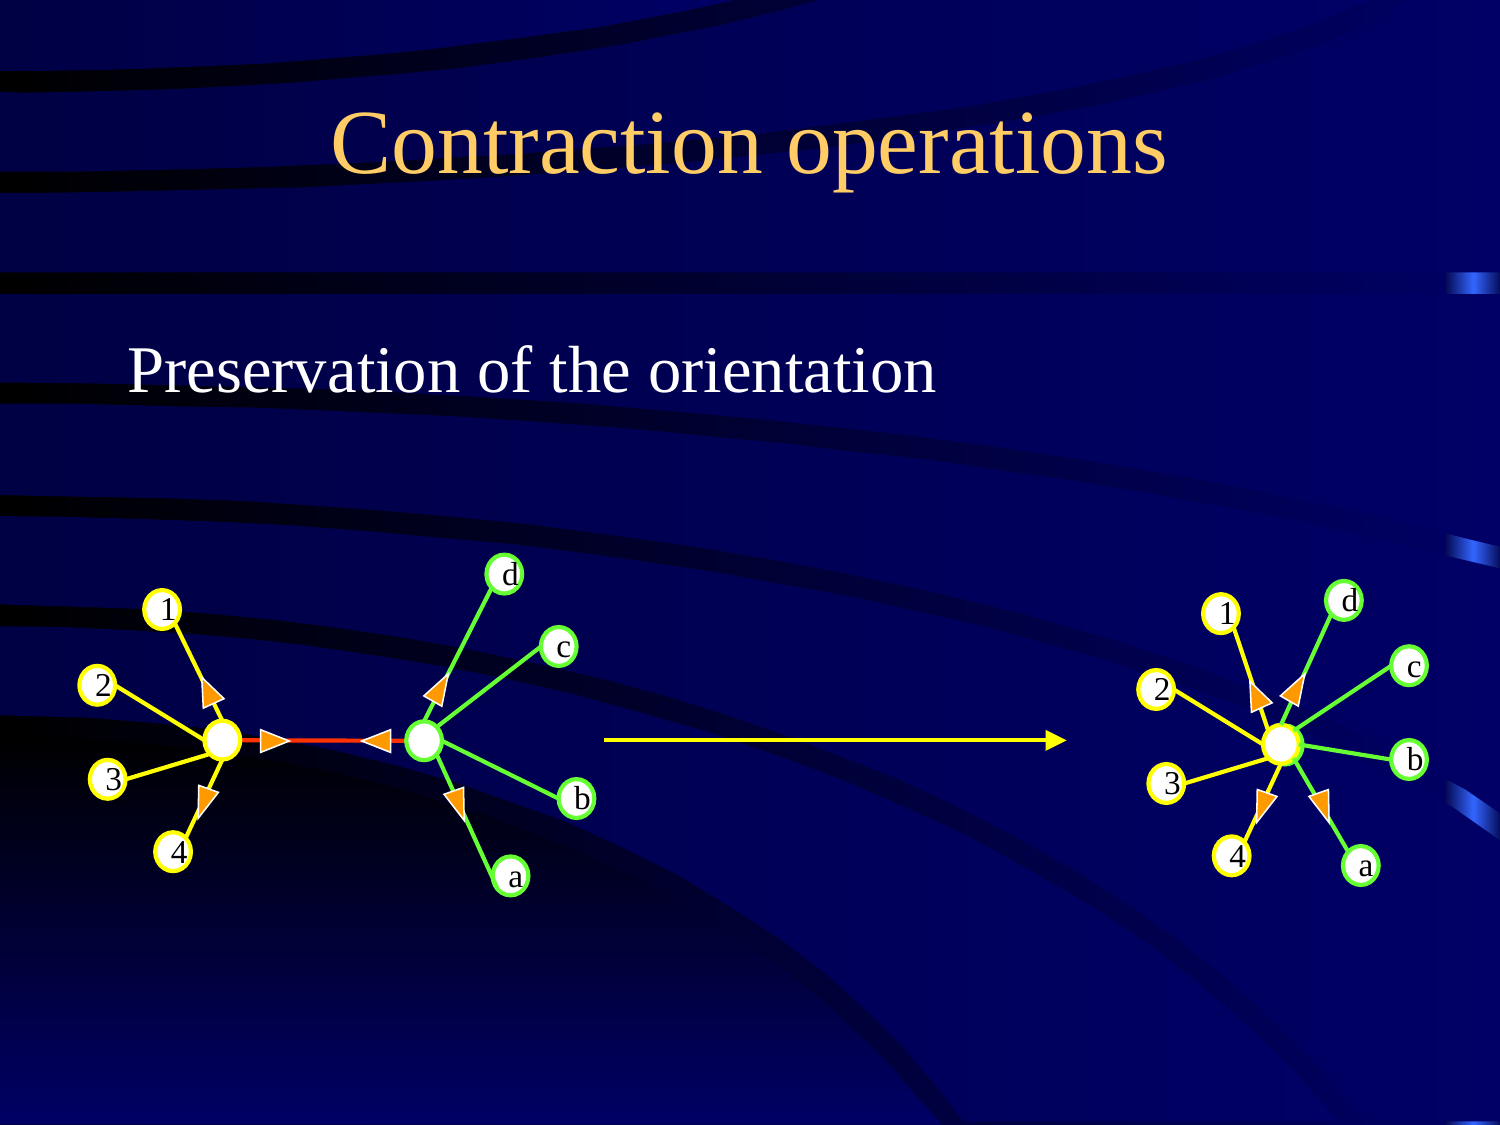

# Contraction operations
Preservation of the orientation
d
d
1
1
c
c
2
2
b
3
3
b
4
4
a
a